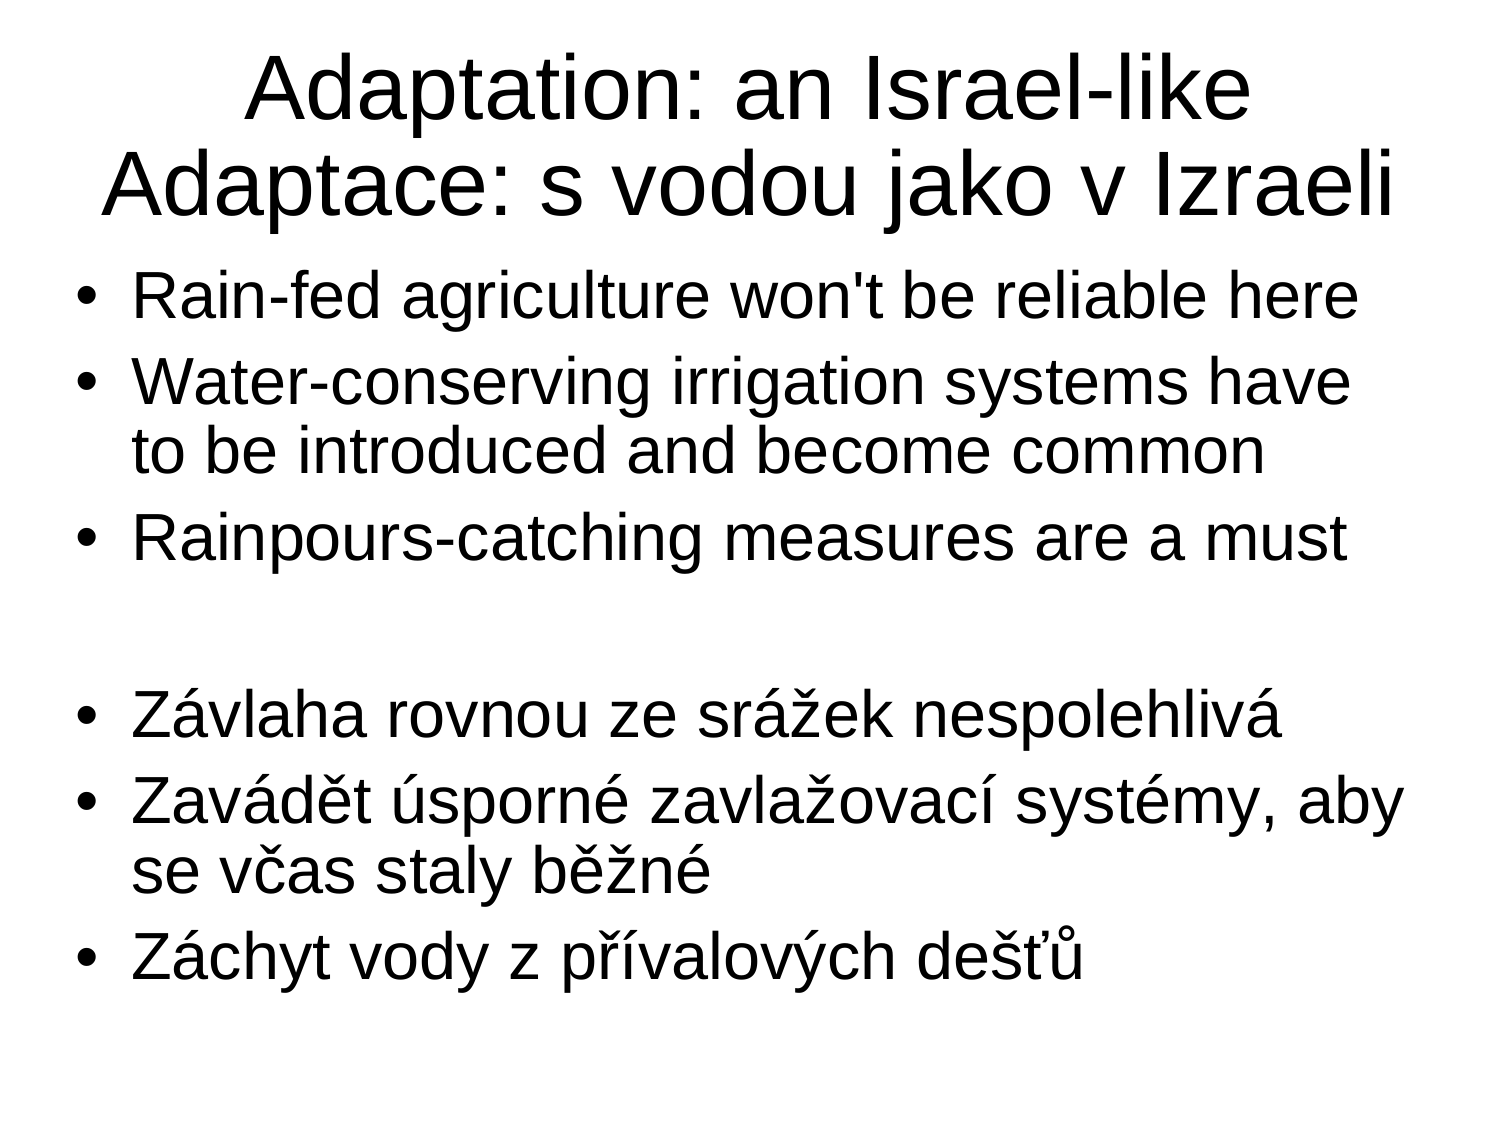

# Adaptation: an Israel-like Adaptace: s vodou jako v Izraeli
Rain-fed agriculture won't be reliable here
Water-conserving irrigation systems have to be introduced and become common
Rainpours-catching measures are a must
Závlaha rovnou ze srážek nespolehlivá
Zavádět úsporné zavlažovací systémy, aby se včas staly běžné
Záchyt vody z přívalových dešťů